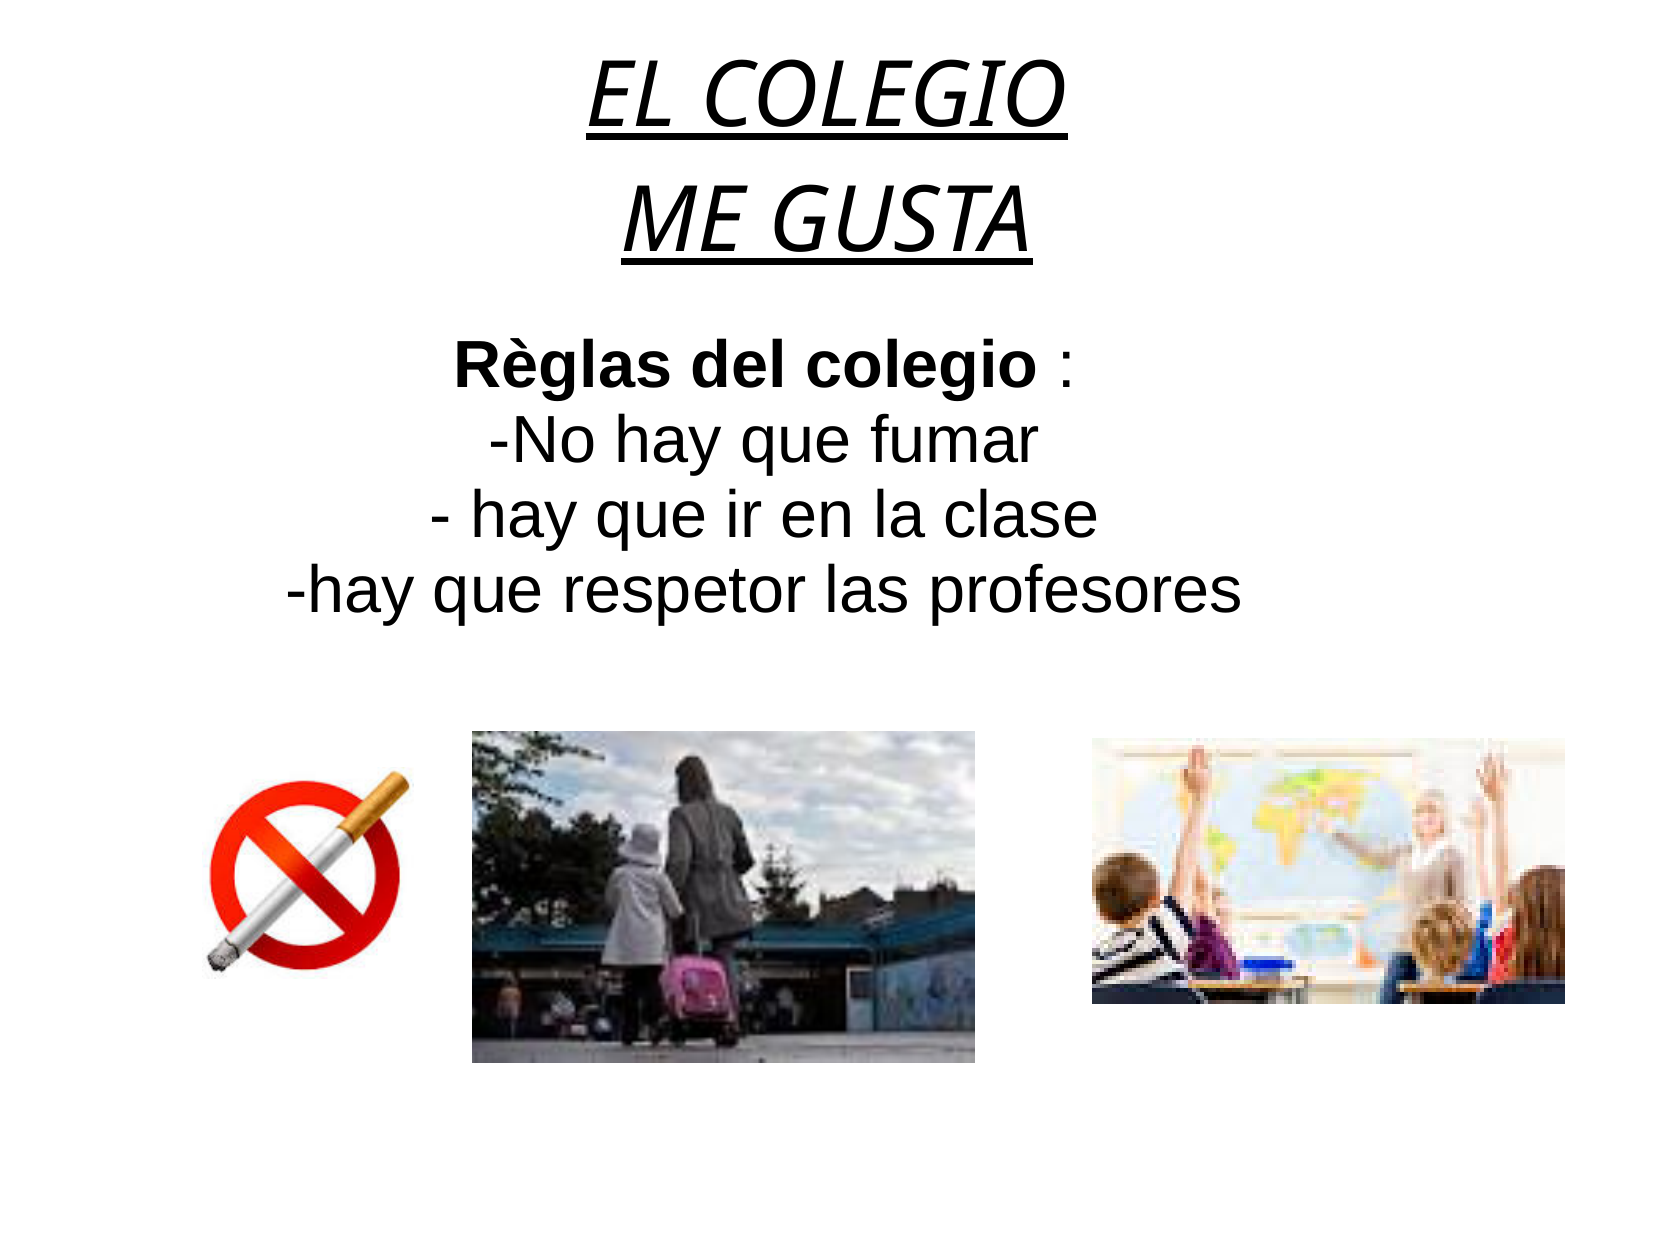

# EL COLEGIO ME GUSTA
Règlas del colegio :
-No hay que fumar
- hay que ir en la clase
-hay que respetor las profesores